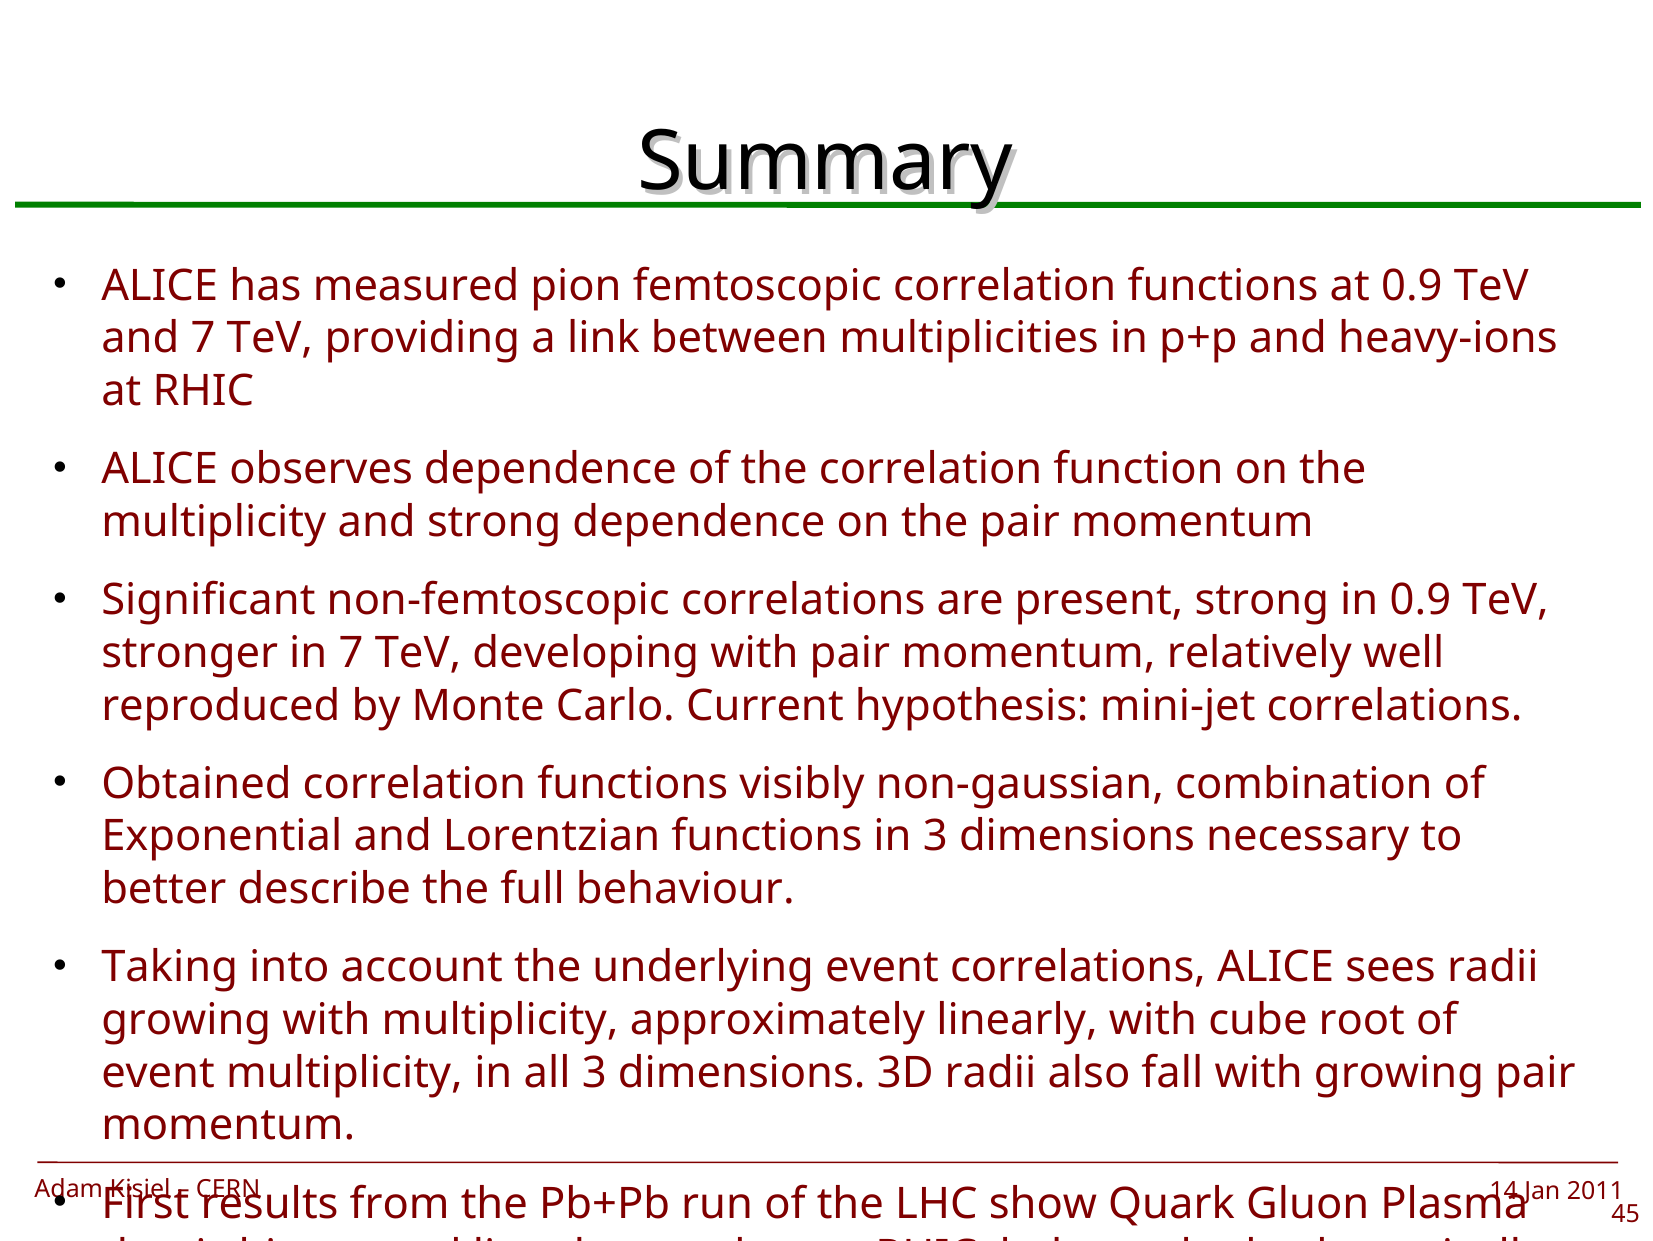

# Summary
ALICE has measured pion femtoscopic correlation functions at 0.9 TeV and 7 TeV, providing a link between multiplicities in p+p and heavy-ions at RHIC
ALICE observes dependence of the correlation function on the multiplicity and strong dependence on the pair momentum
Significant non-femtoscopic correlations are present, strong in 0.9 TeV, stronger in 7 TeV, developing with pair momentum, relatively well reproduced by Monte Carlo. Current hypothesis: mini-jet correlations.
Obtained correlation functions visibly non-gaussian, combination of Exponential and Lorentzian functions in 3 dimensions necessary to better describe the full behaviour.
Taking into account the underlying event correlations, ALICE sees radii growing with multiplicity, approximately linearly, with cube root of event multiplicity, in all 3 dimensions. 3D radii also fall with growing pair momentum.
First results from the Pb+Pb run of the LHC show Quark Gluon Plasma that is bigger and lives longer than at RHIC, behaves hydrodynamically.